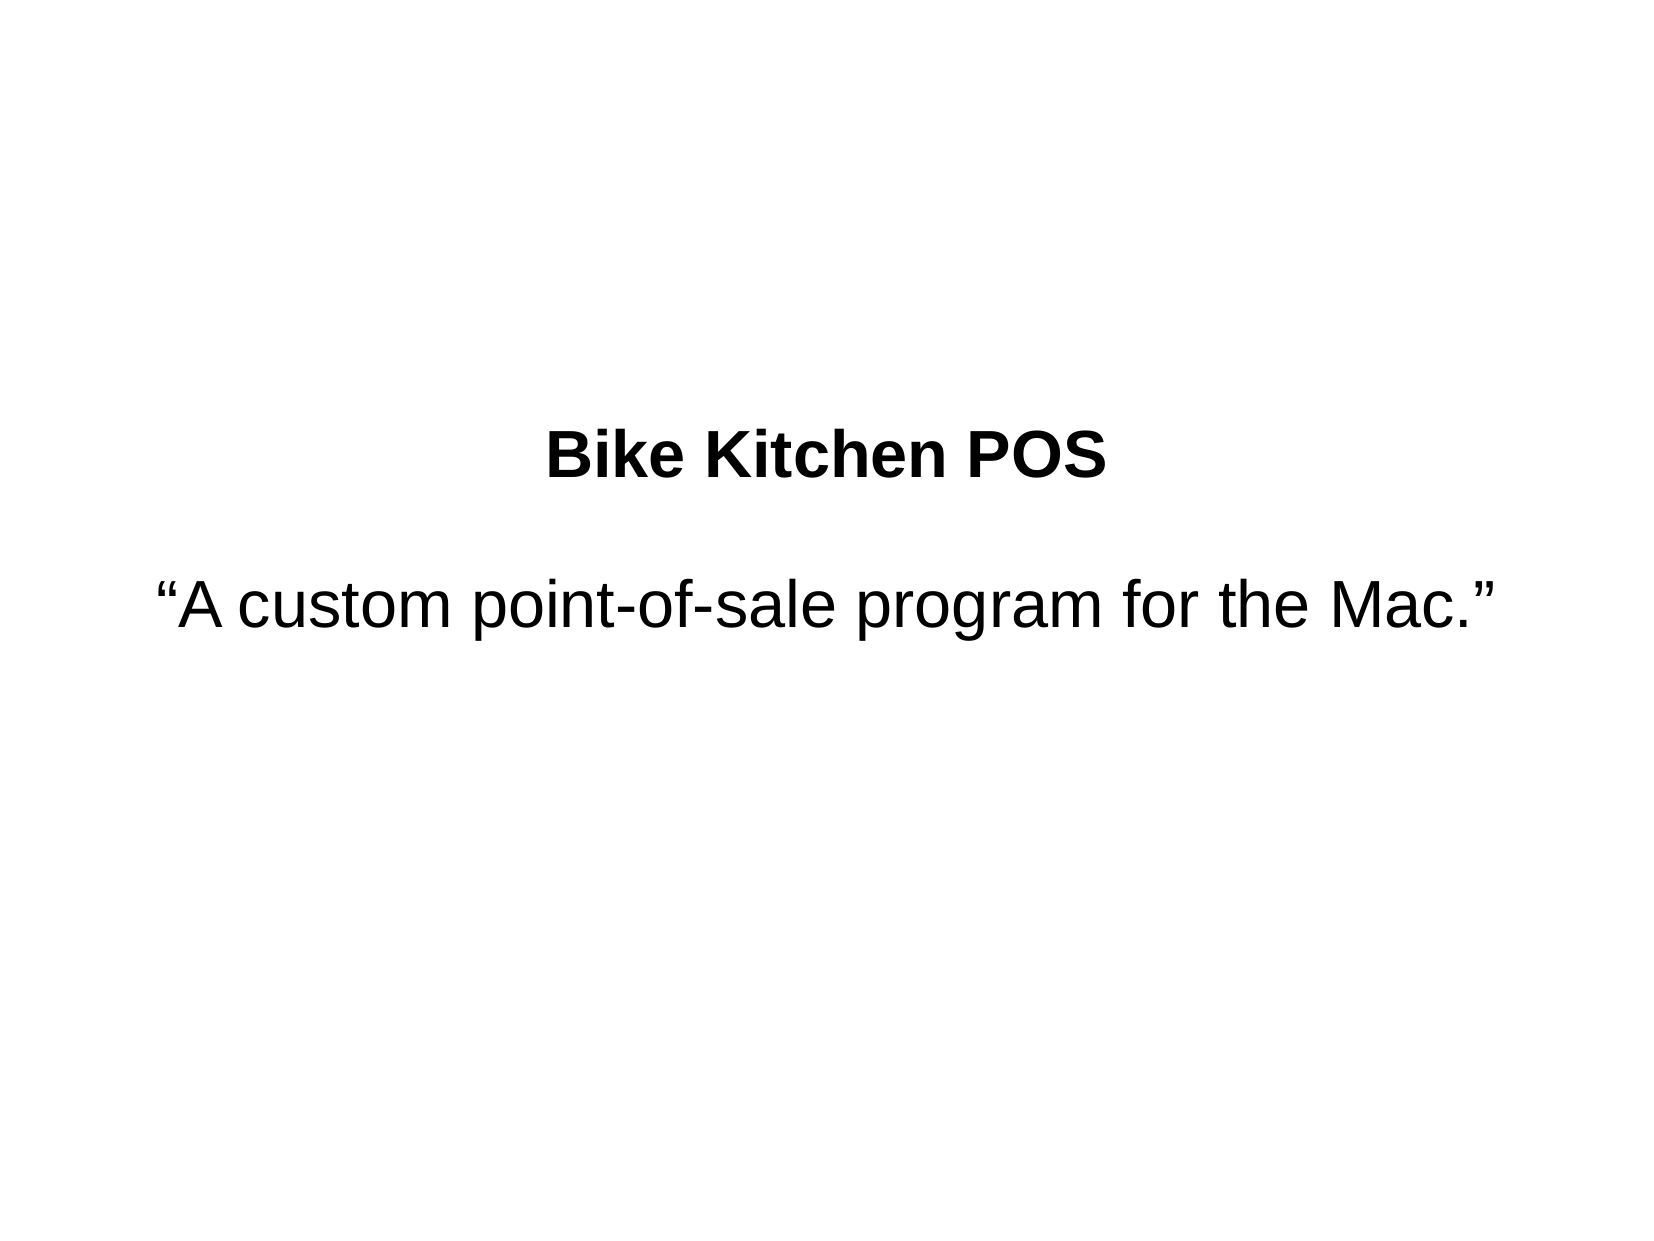

# Bike Kitchen POS
“A custom point-of-sale program for the Mac.”